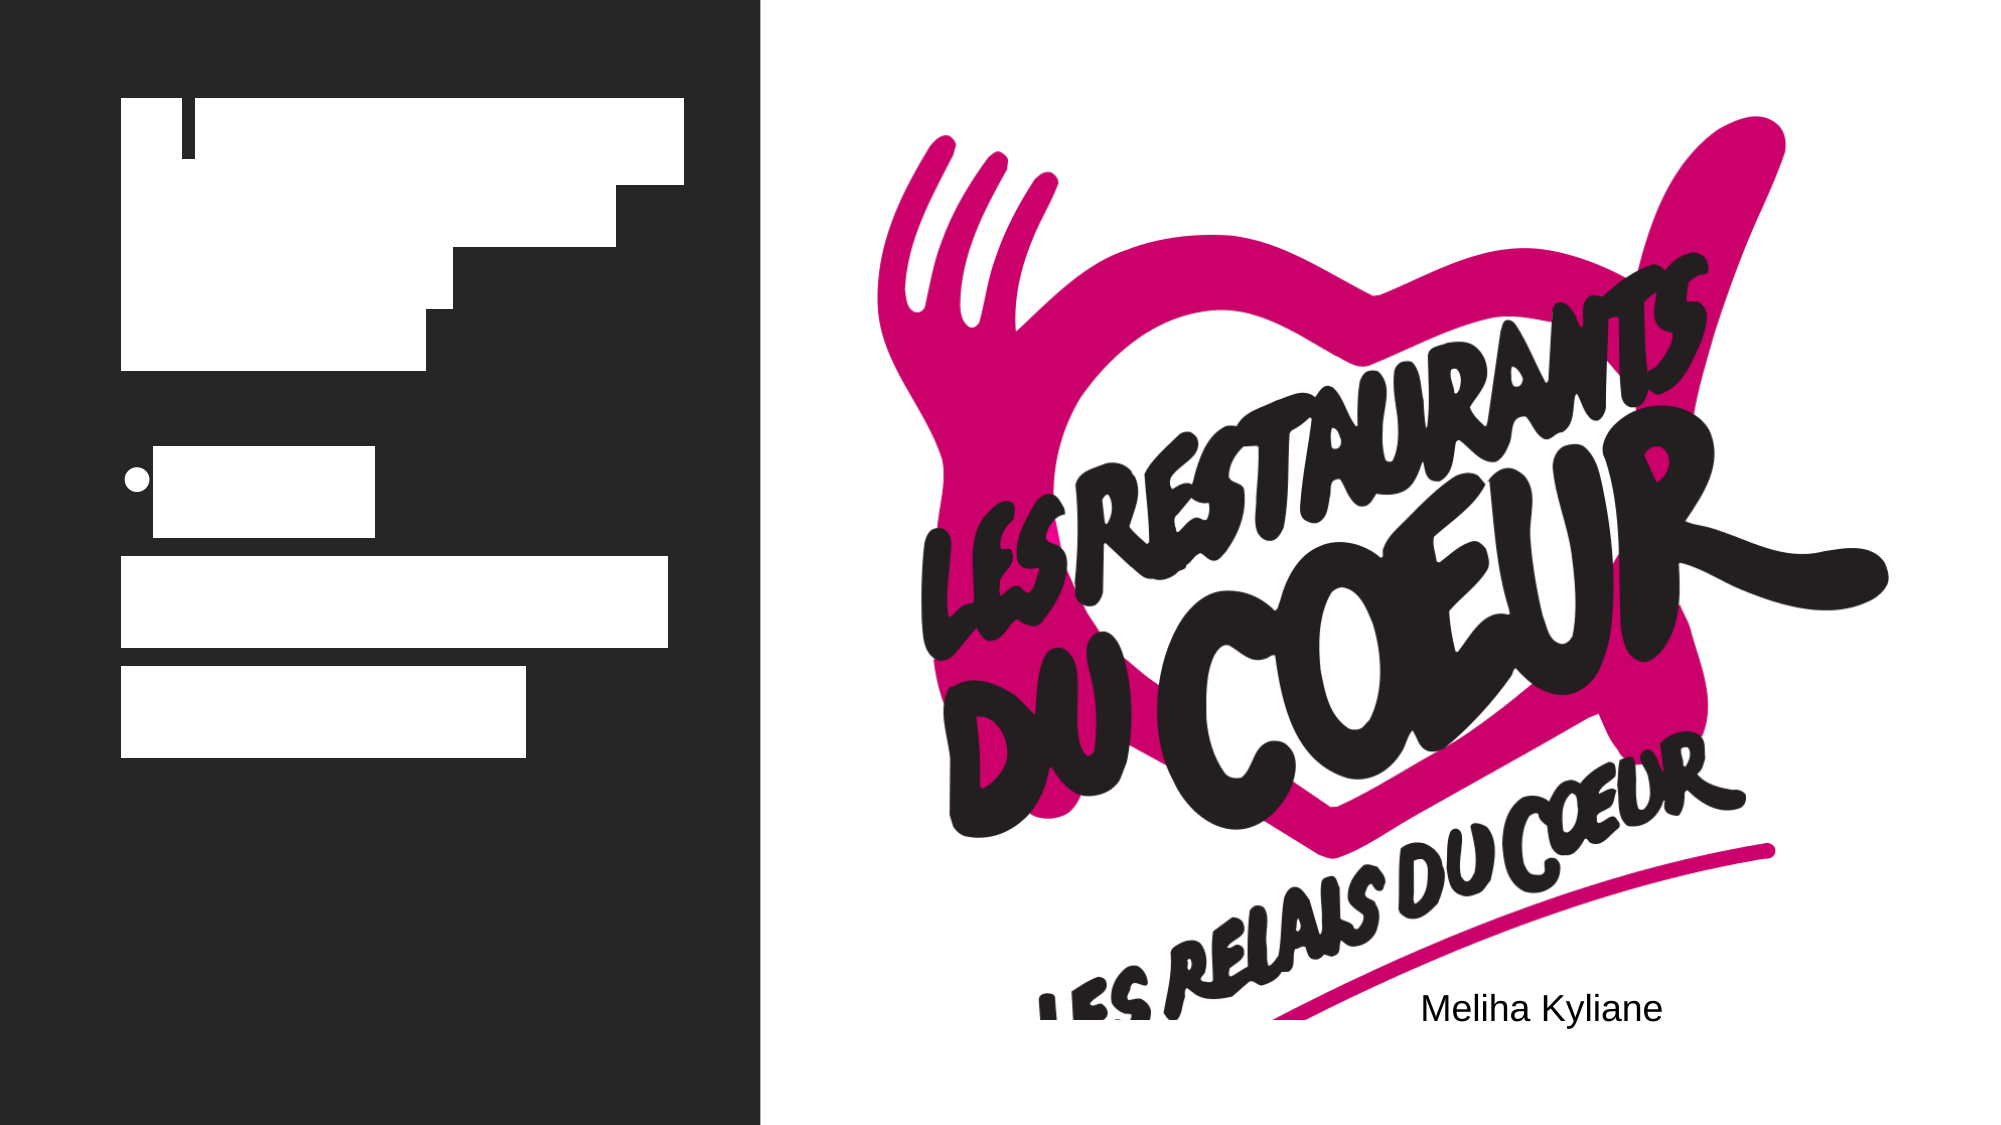

# II.	Les associations humanitaires en France et a l’étranger
2) LES RESTAURANTS DU COEUR
Meliha Kyliane